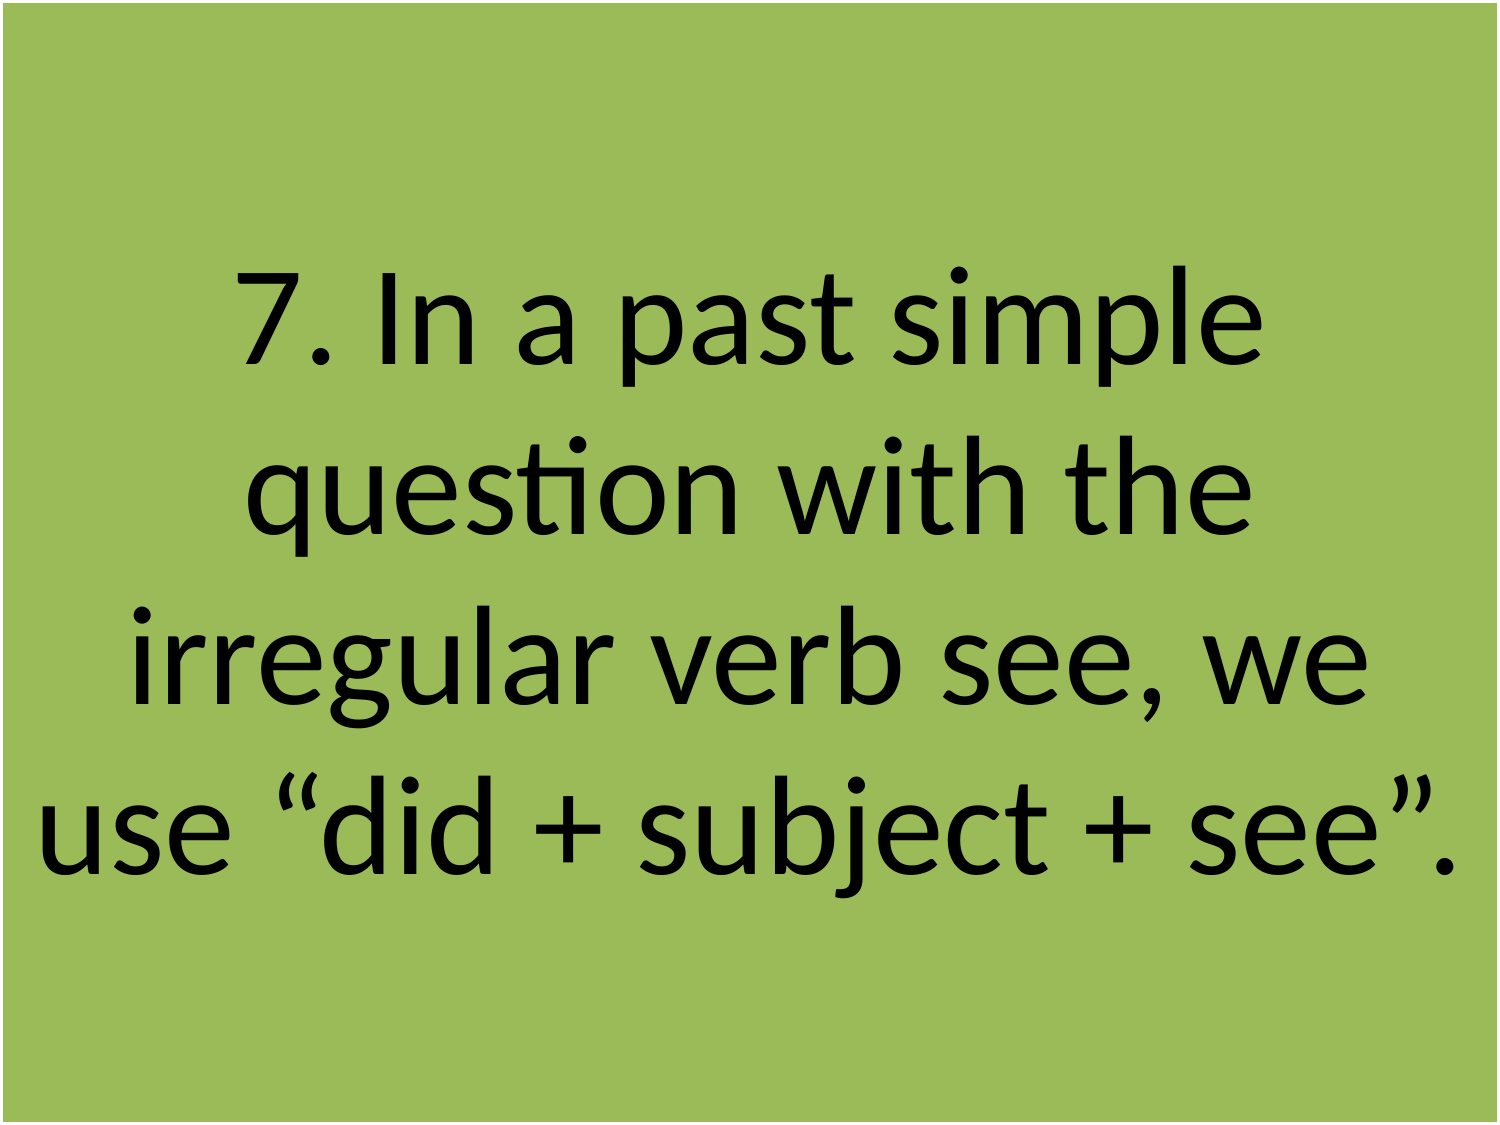

# 7. In a past simple question with the irregular verb see, we use “did + subject + see”.